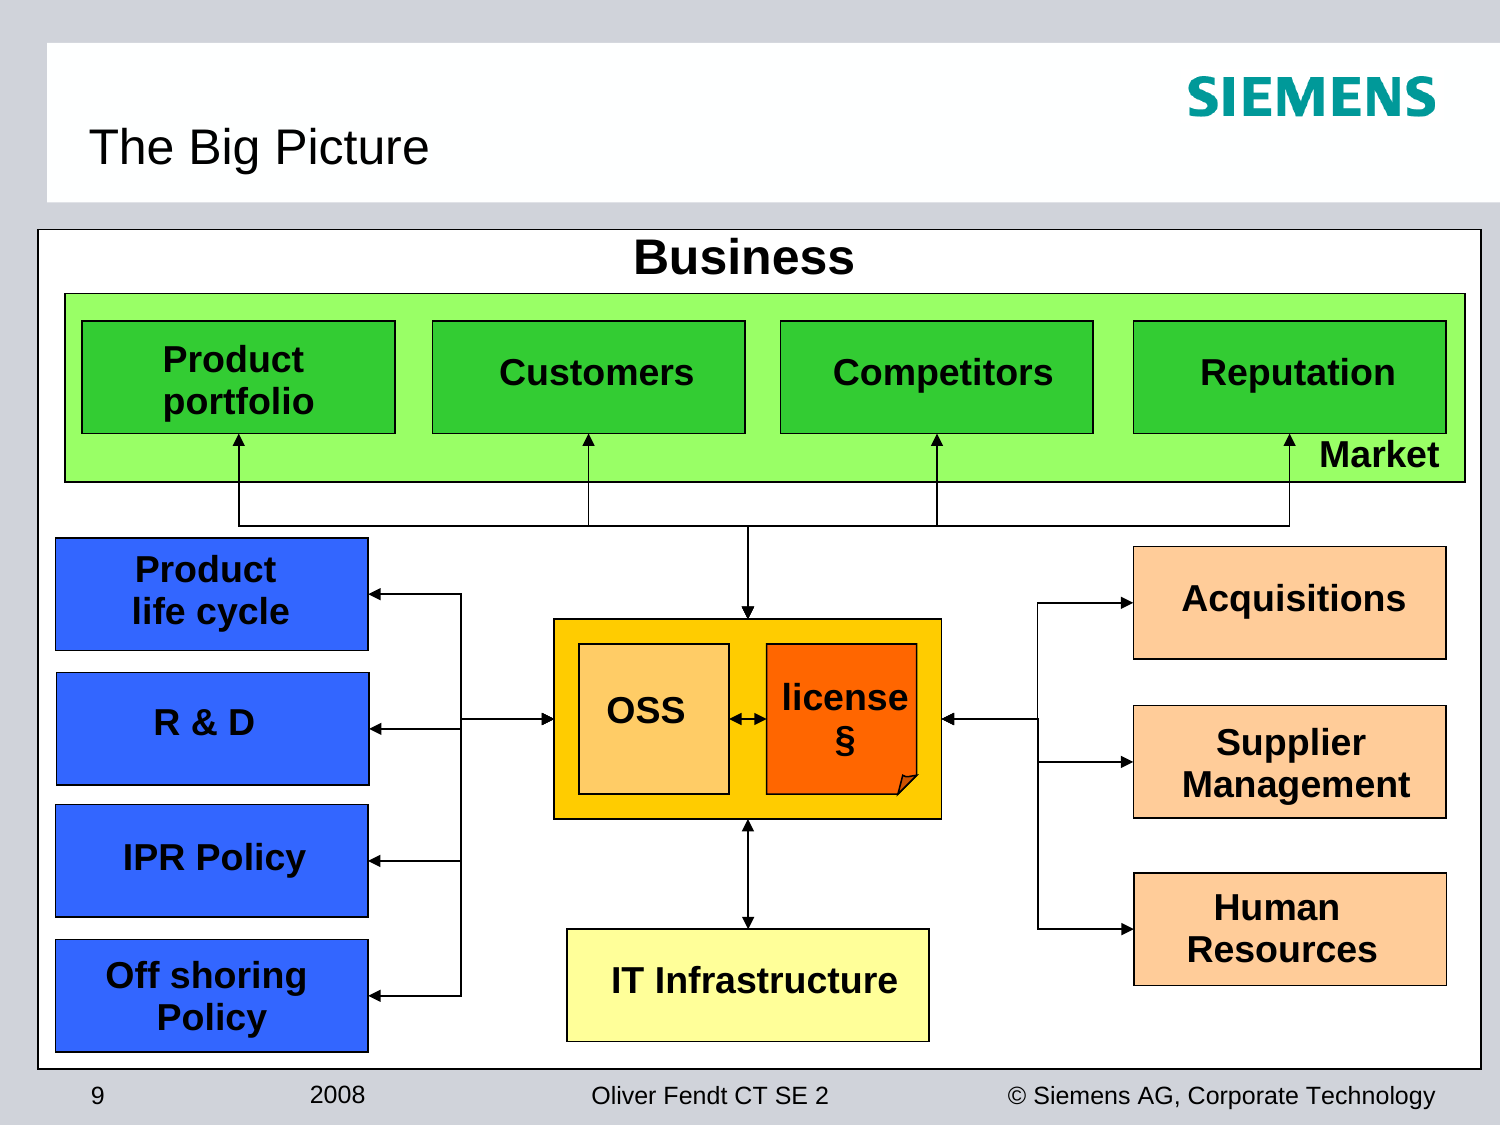

# The Big Picture
Business
Product
portfolio
Customers
Competitors
Reputation
Market
Product
life cycle
Acquisitions
license
§
OSS
R & D
Supplier
Management
IPR Policy
Human
Resources
Off shoring
Policy
IT Infrastructure